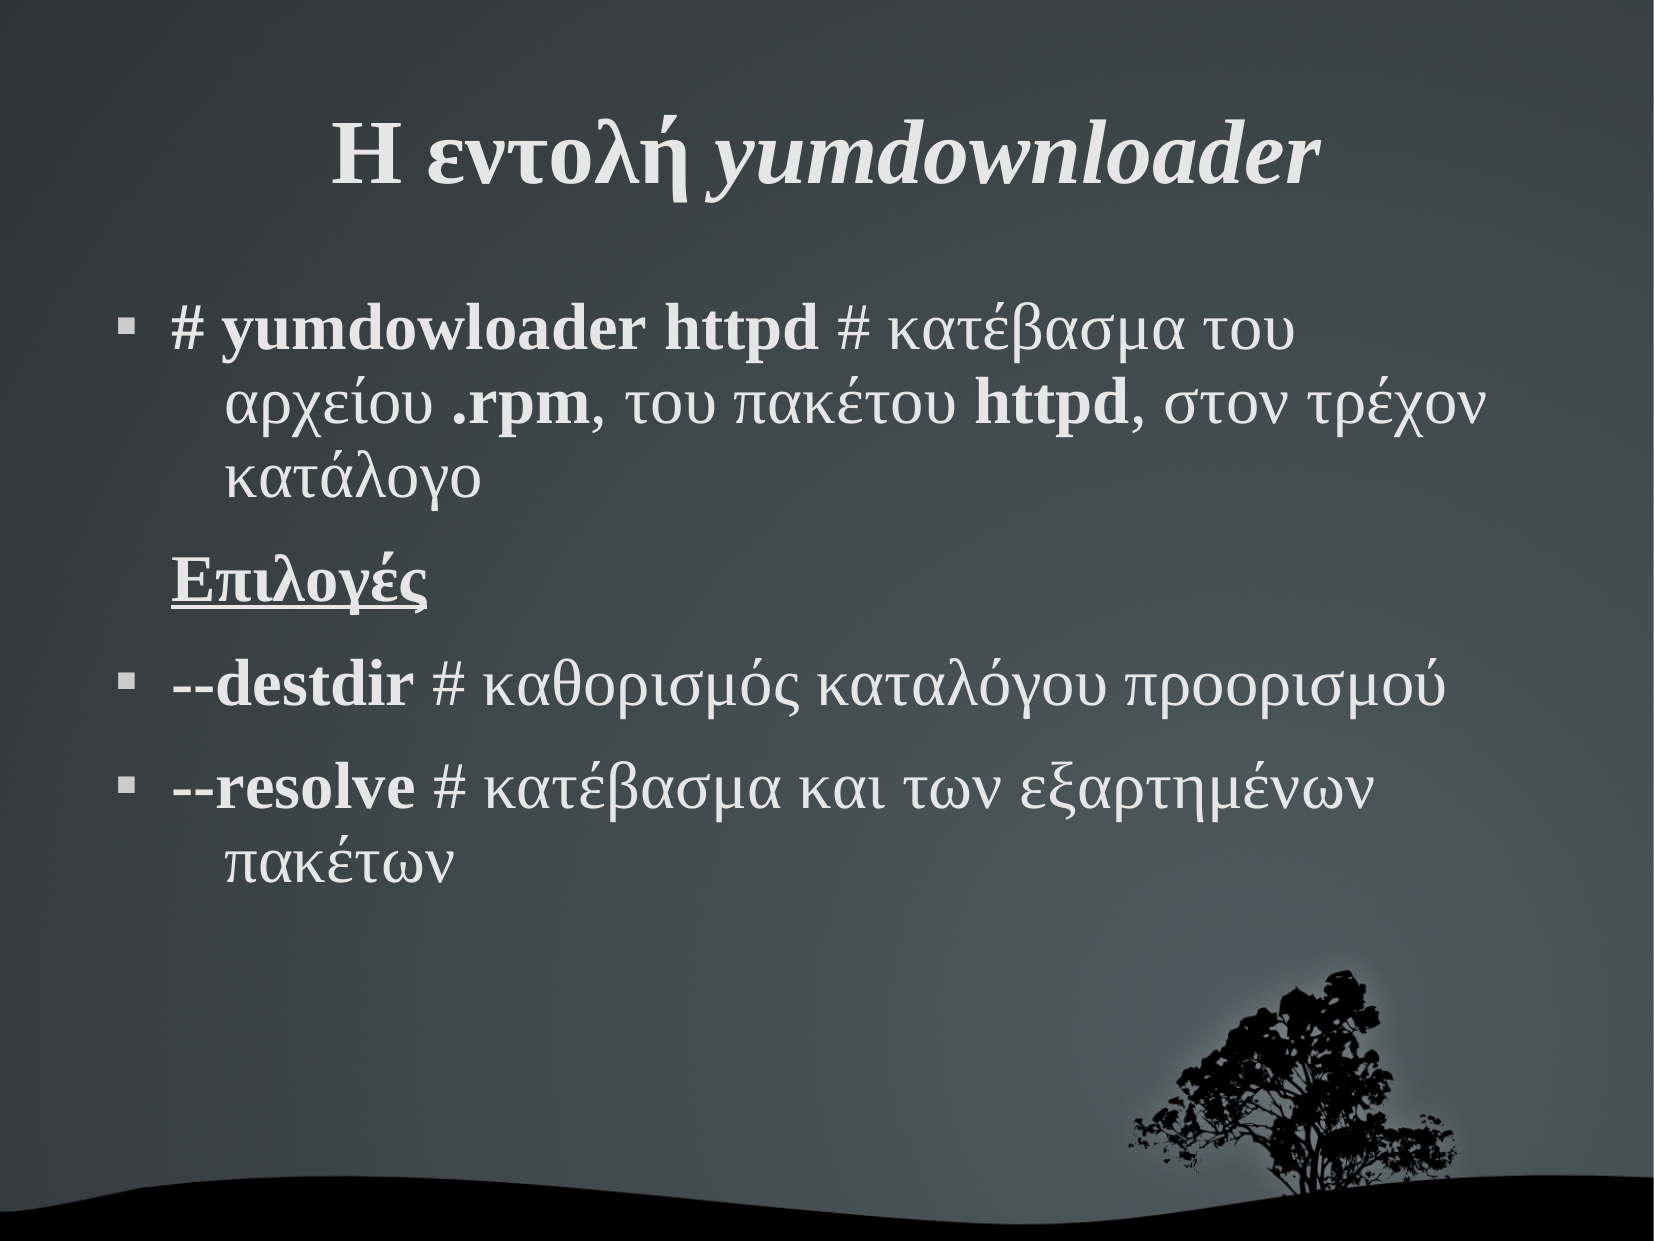

# H εντολή yumdownloader
# yumdowloader httpd # κατέβασμα του αρχείου .rpm, του πακέτου httpd, στον τρέχον κατάλογο
Επιλογές
--destdir # καθορισμός καταλόγου προορισμού
--resolve # κατέβασμα και των εξαρτημένων πακέτων